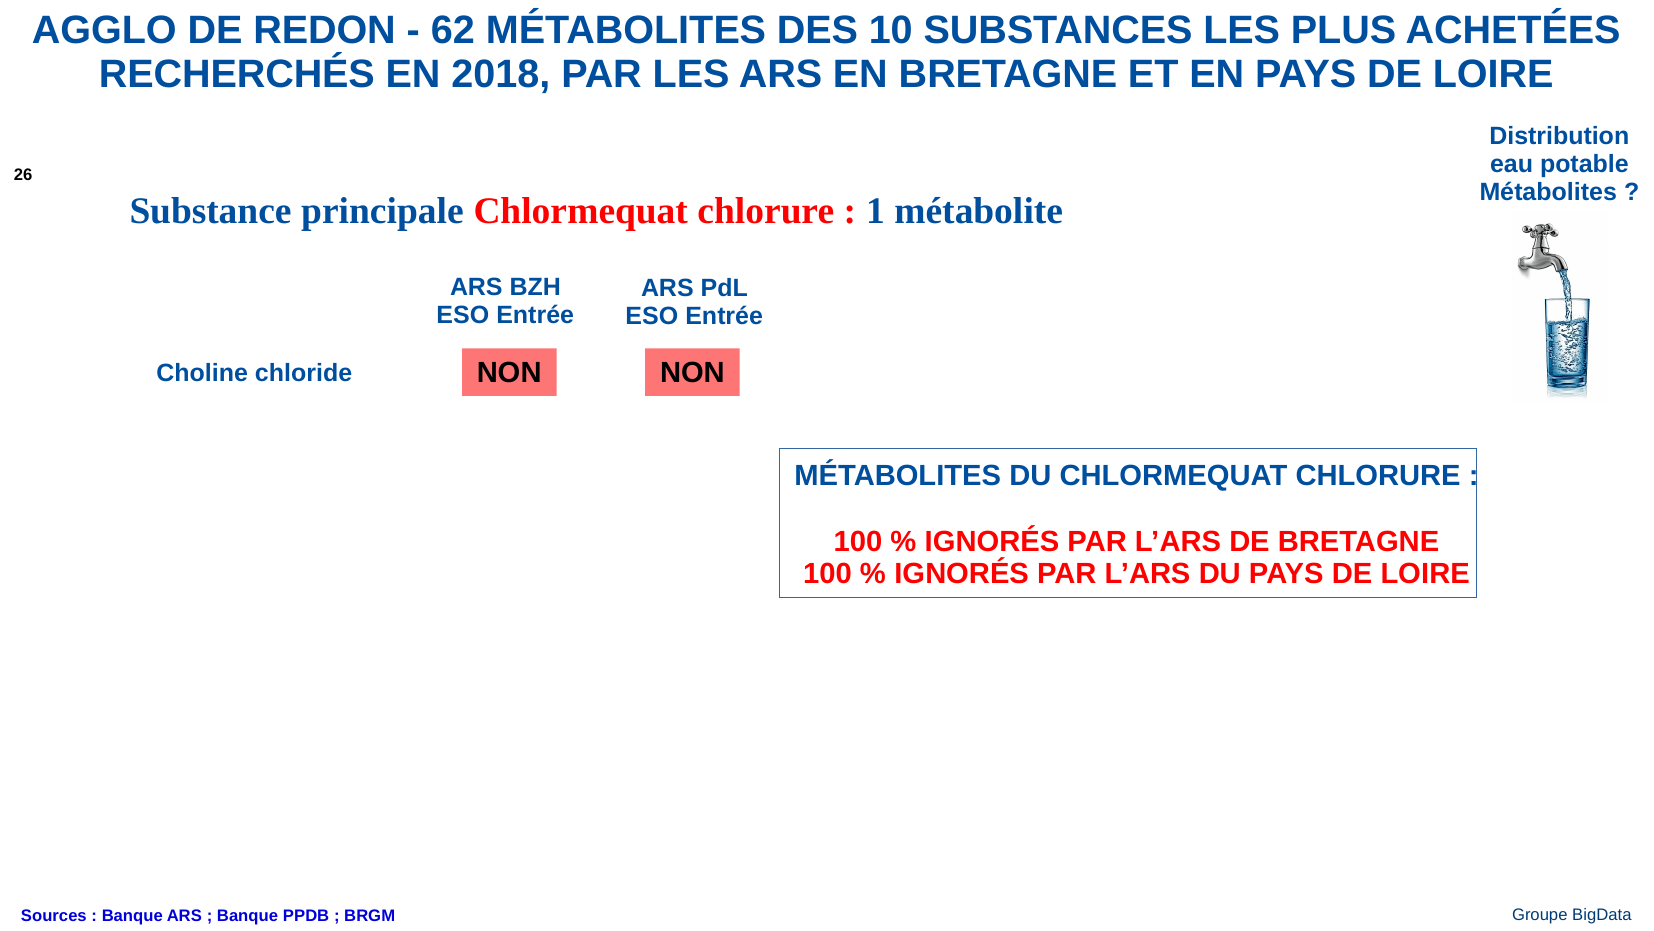

AGGLO DE REDON - 62 MÉTABOLITES DES 10 SUBSTANCES LES PLUS ACHETÉES
RECHERCHÉS EN 2018, PAR LES ARS EN BRETAGNE ET EN PAYS DE LOIRE
Distribution
eau potable
Métabolites ?
Substance principale Chlormequat chlorure : 1 métabolite
ARS BZH
ESO Entrée
ARS PdL
ESO Entrée
NON
NON
Choline chloride
MÉTABOLITES DU CHLORMEQUAT CHLORURE :
100 % IGNORÉS PAR L’ARS DE BRETAGNE
100 % IGNORÉS PAR L’ARS DU PAYS DE LOIRE
Groupe BigData
Sources : Banque ARS ; Banque PPDB ; BRGM